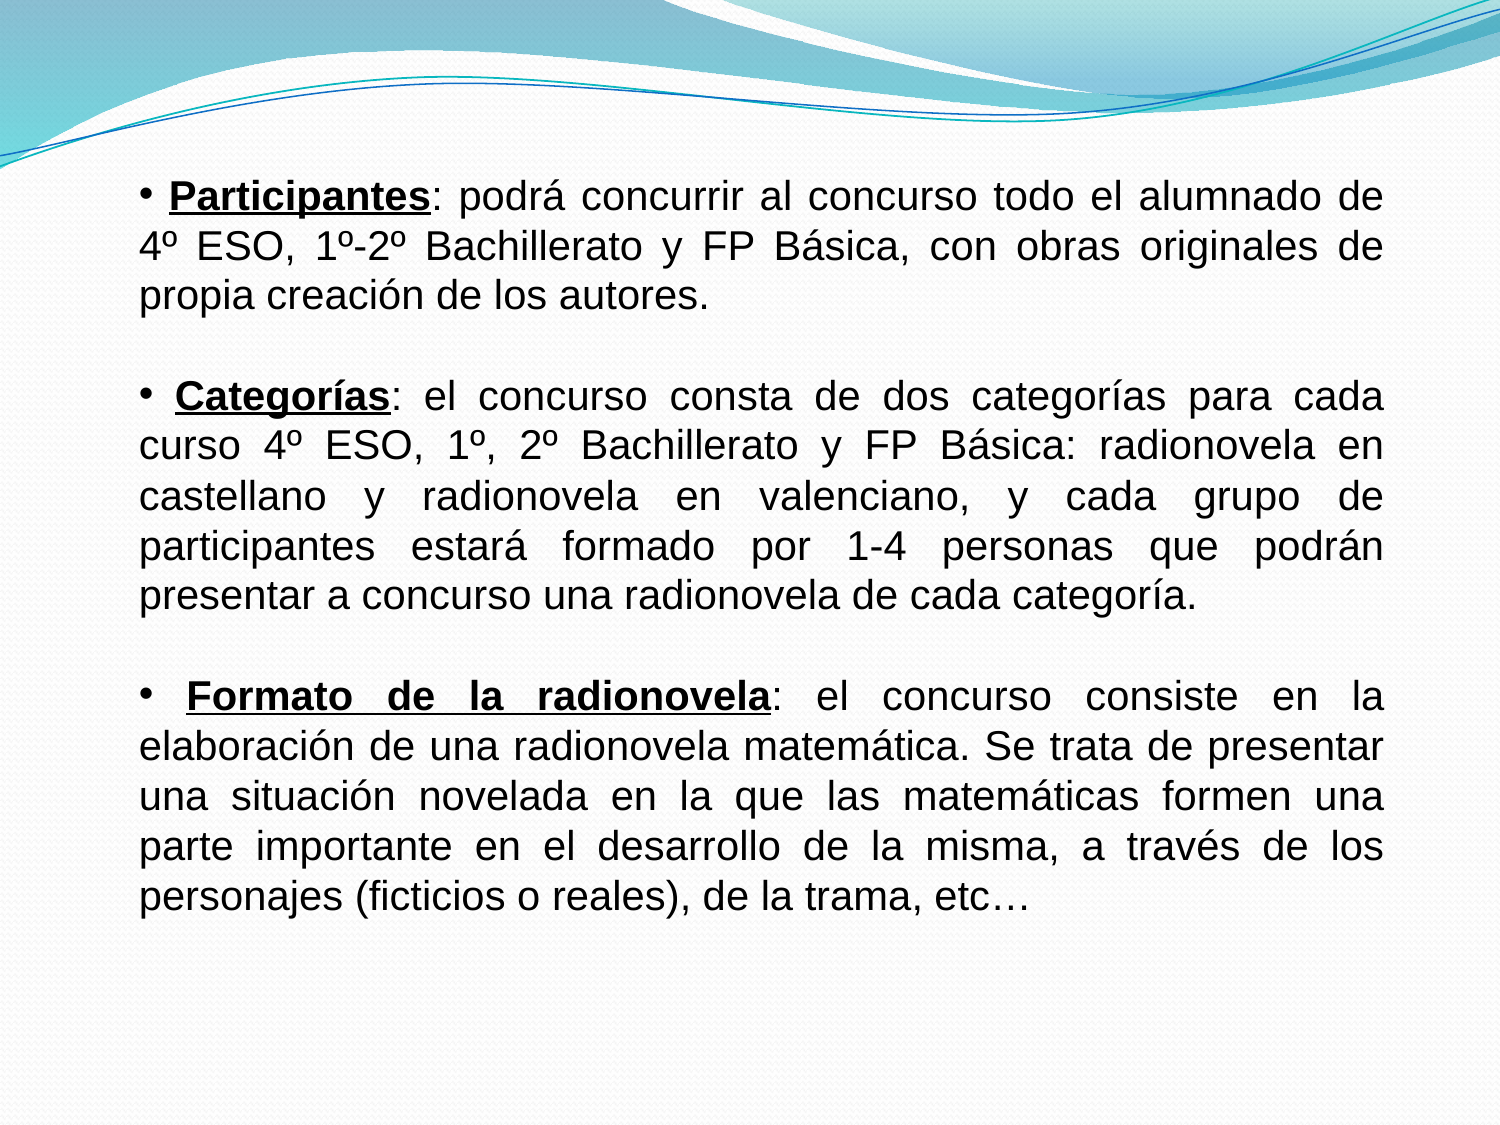

Participantes: podrá concurrir al concurso todo el alumnado de 4º ESO, 1º-2º Bachillerato y FP Básica, con obras originales de propia creación de los autores.
 Categorías: el concurso consta de dos categorías para cada curso 4º ESO, 1º, 2º Bachillerato y FP Básica: radionovela en castellano y radionovela en valenciano, y cada grupo de participantes estará formado por 1-4 personas que podrán presentar a concurso una radionovela de cada categoría.
 Formato de la radionovela: el concurso consiste en la elaboración de una radionovela matemática. Se trata de presentar una situación novelada en la que las matemáticas formen una parte importante en el desarrollo de la misma, a través de los personajes (ficticios o reales), de la trama, etc…